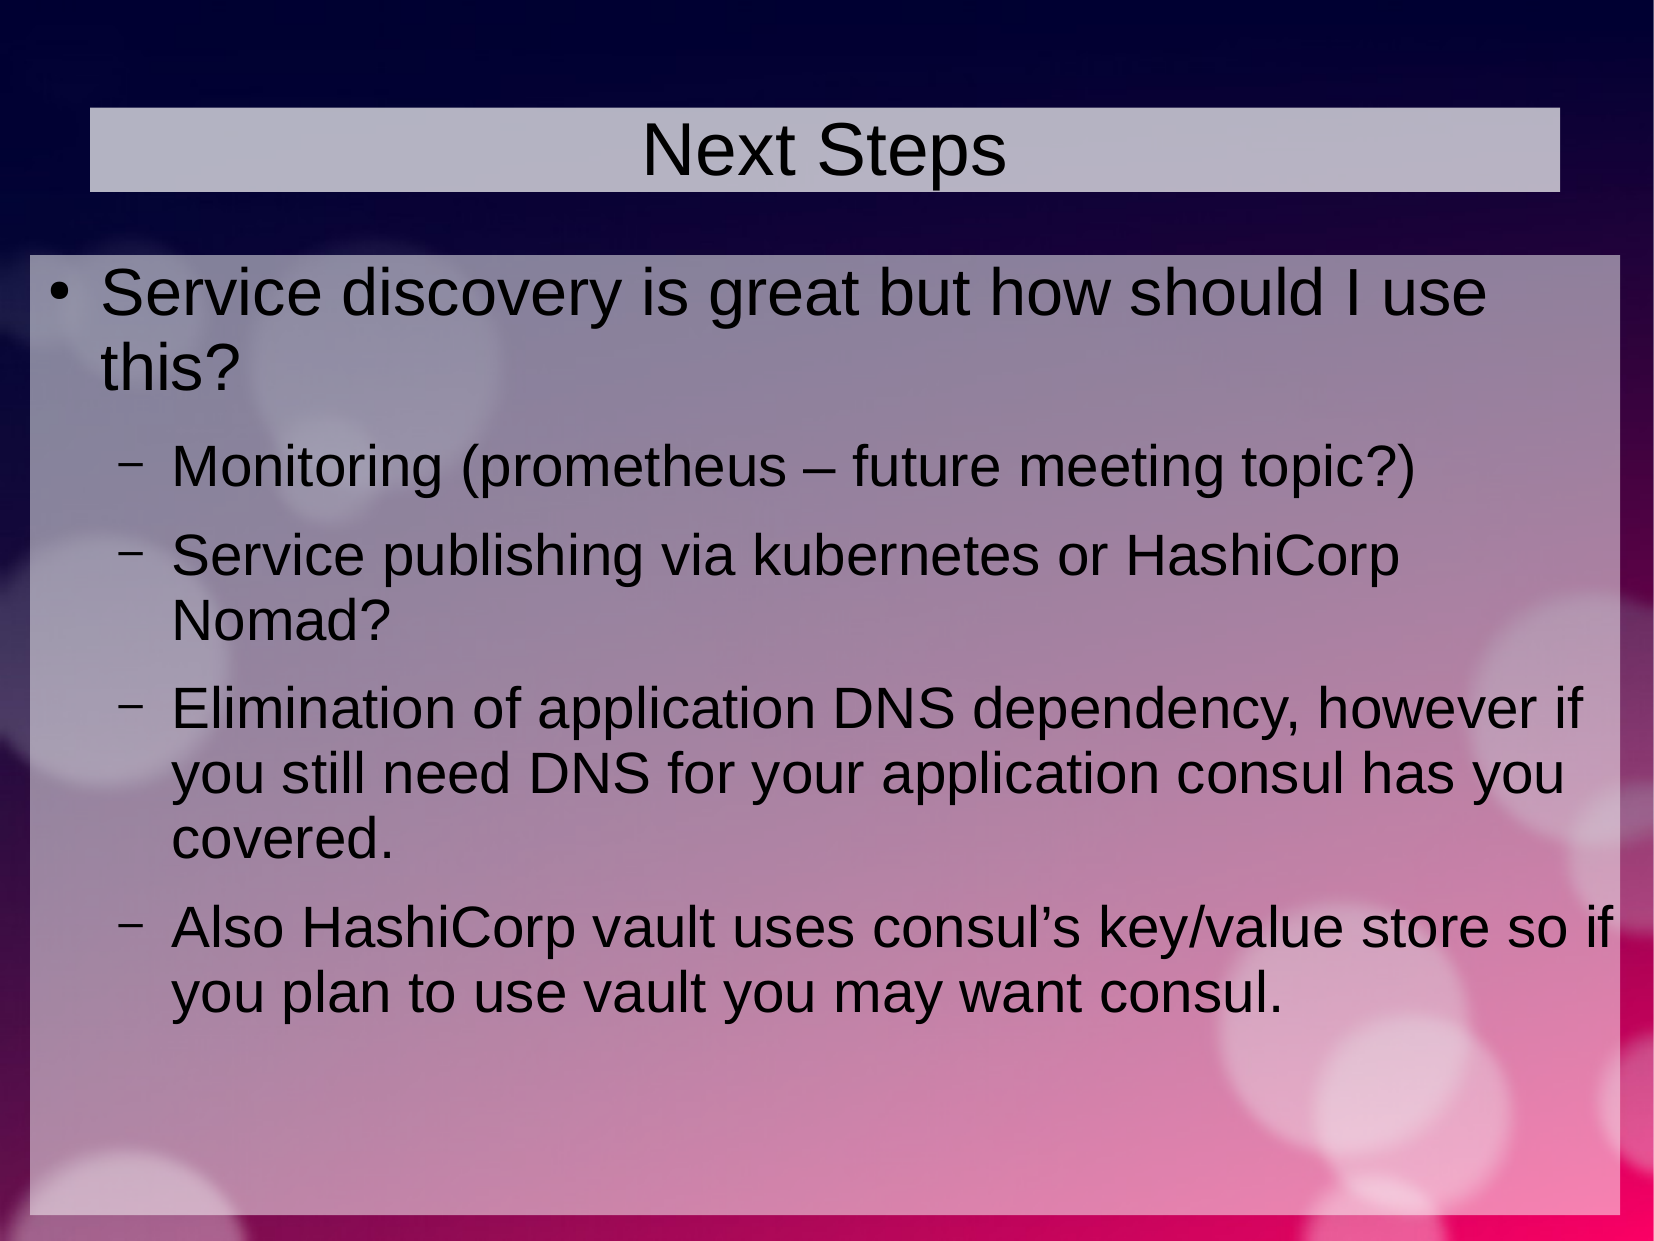

Next Steps
# Service discovery is great but how should I use this?
Monitoring (prometheus – future meeting topic?)
Service publishing via kubernetes or HashiCorp Nomad?
Elimination of application DNS dependency, however if you still need DNS for your application consul has you covered.
Also HashiCorp vault uses consul’s key/value store so if you plan to use vault you may want consul.